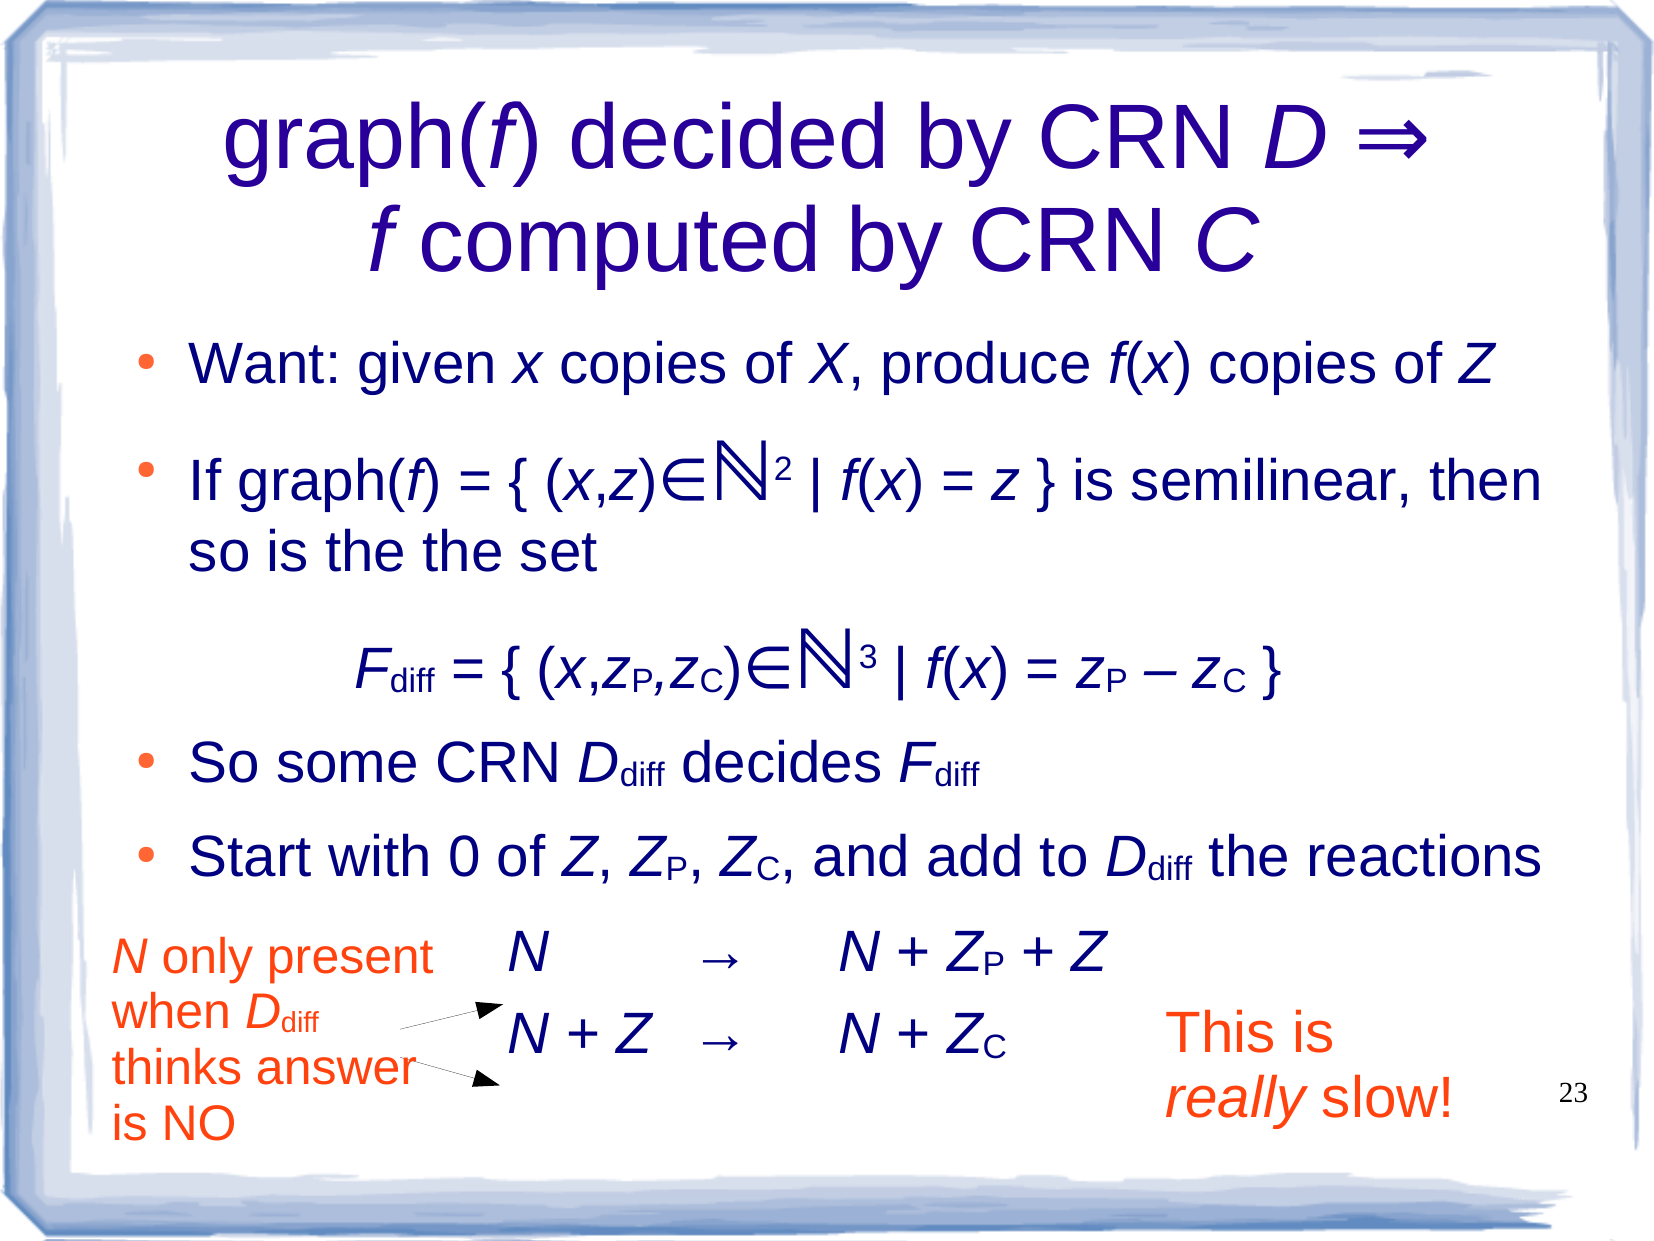

# graph(f) decided by CRN D ⇒ f computed by CRN C
Want: given x copies of X, produce f(x) copies of Z
If graph(f) = { (x,z)∈ℕ2 | f(x) = z } is semilinear, then so is the the set
Fdiff = { (x,zP,zC)∈ℕ3 | f(x) = zP – zC }
So some CRN Ddiff decides Fdiff
Start with 0 of Z, ZP, ZC, and add to Ddiff the reactions
N 		→		N + ZP + Z
N + Z 	→		N + ZC
N only present when Ddiff thinks answer is NO
This is really slow!
23